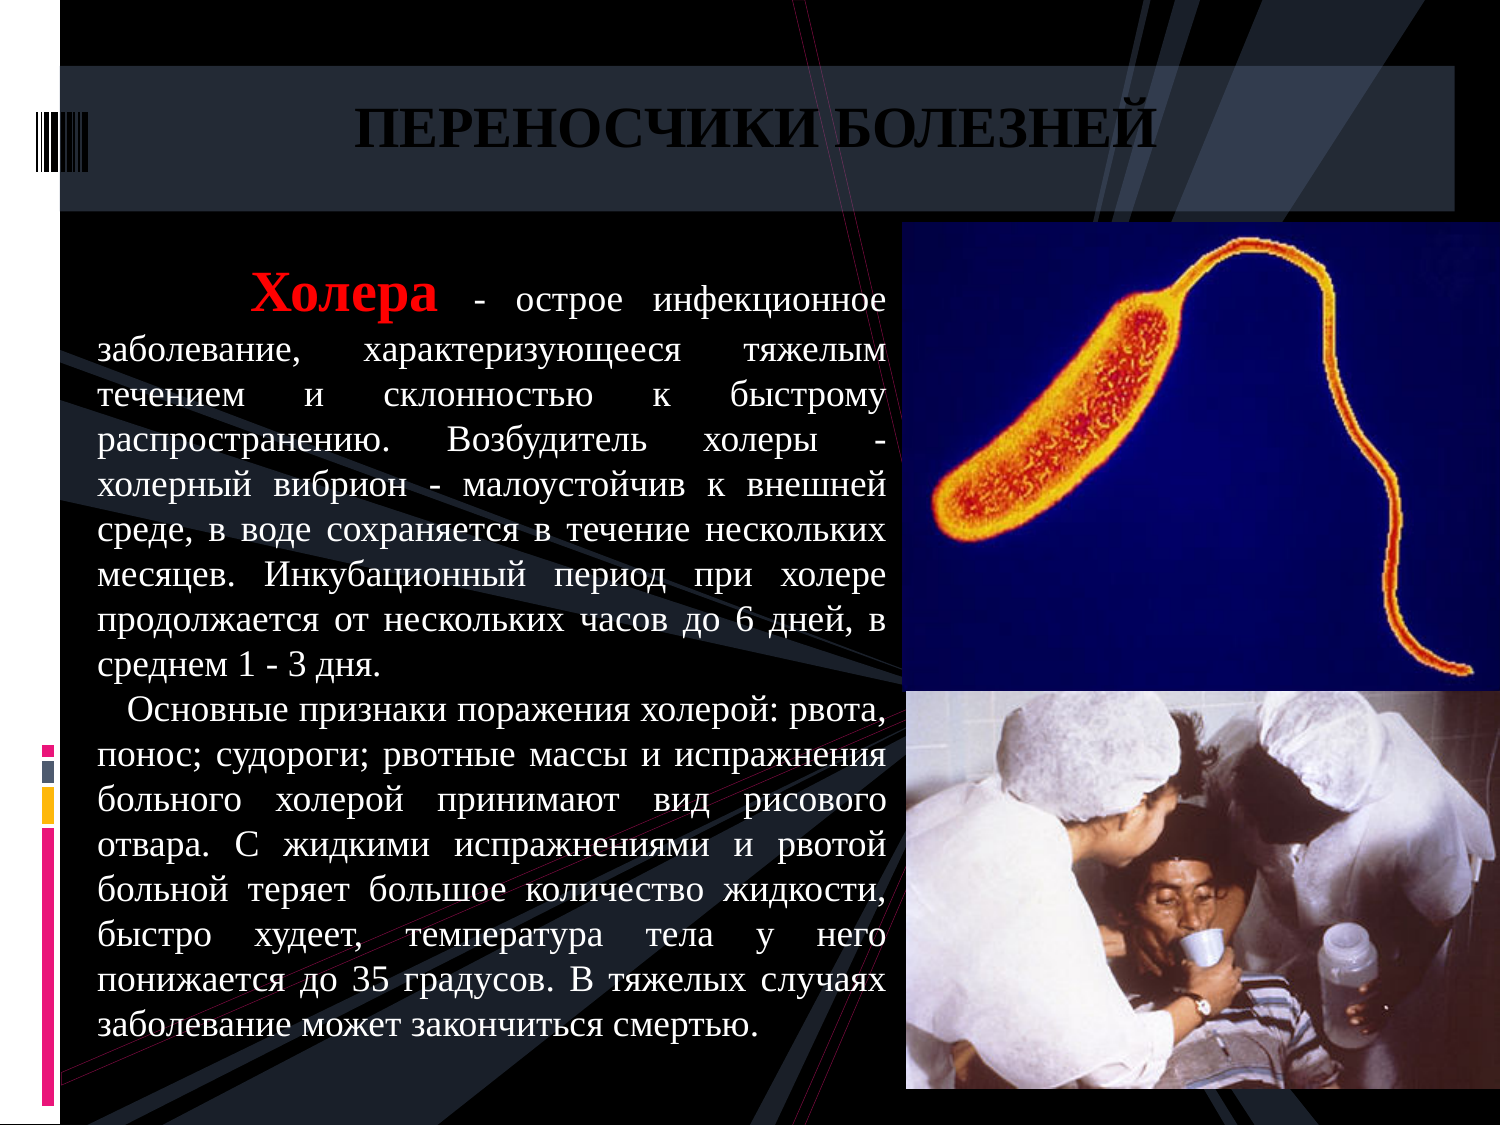

переносчики болезней
 Холера - острое инфекционное заболевание, характеризующееся тяжелым течением и склонностью к быстрому распространению. Возбудитель холеры - холерный вибрион - малоустойчив к внешней среде, в воде сохраняется в течение нескольких месяцев. Инкубационный период при холере продолжается от нескольких часов до 6 дней, в среднем 1 - 3 дня.
 Основные признаки поражения холерой: рвота, понос; судороги; рвотные массы и испражнения больного холерой принимают вид рисового отвара. С жидкими испражнениями и рвотой больной теряет большое количество жидкости, быстро худеет, температура тела у него понижается до 35 градусов. В тяжелых случаях заболевание может закончиться смертью.